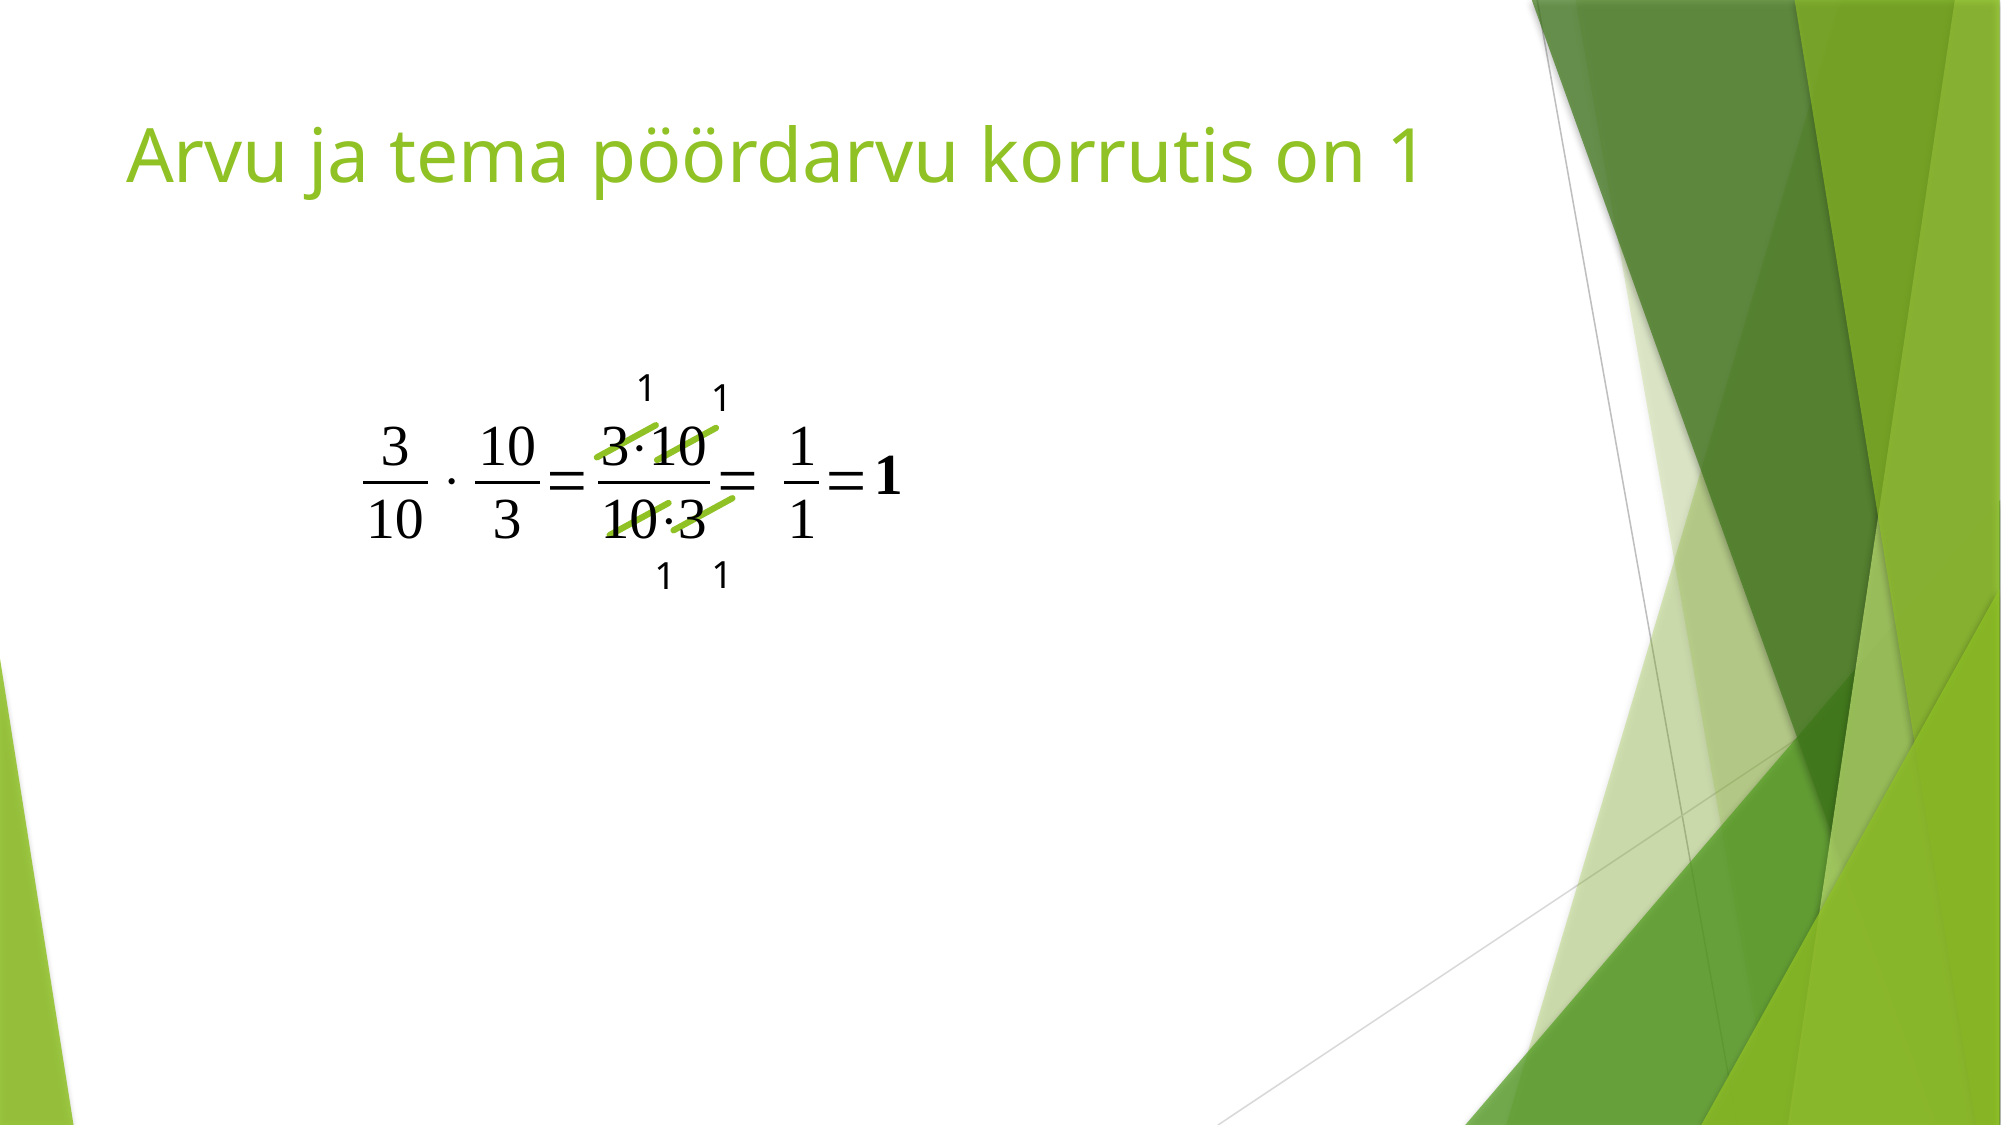

# Arvu ja tema pöördarvu korrutis on 1
1
1
1
1